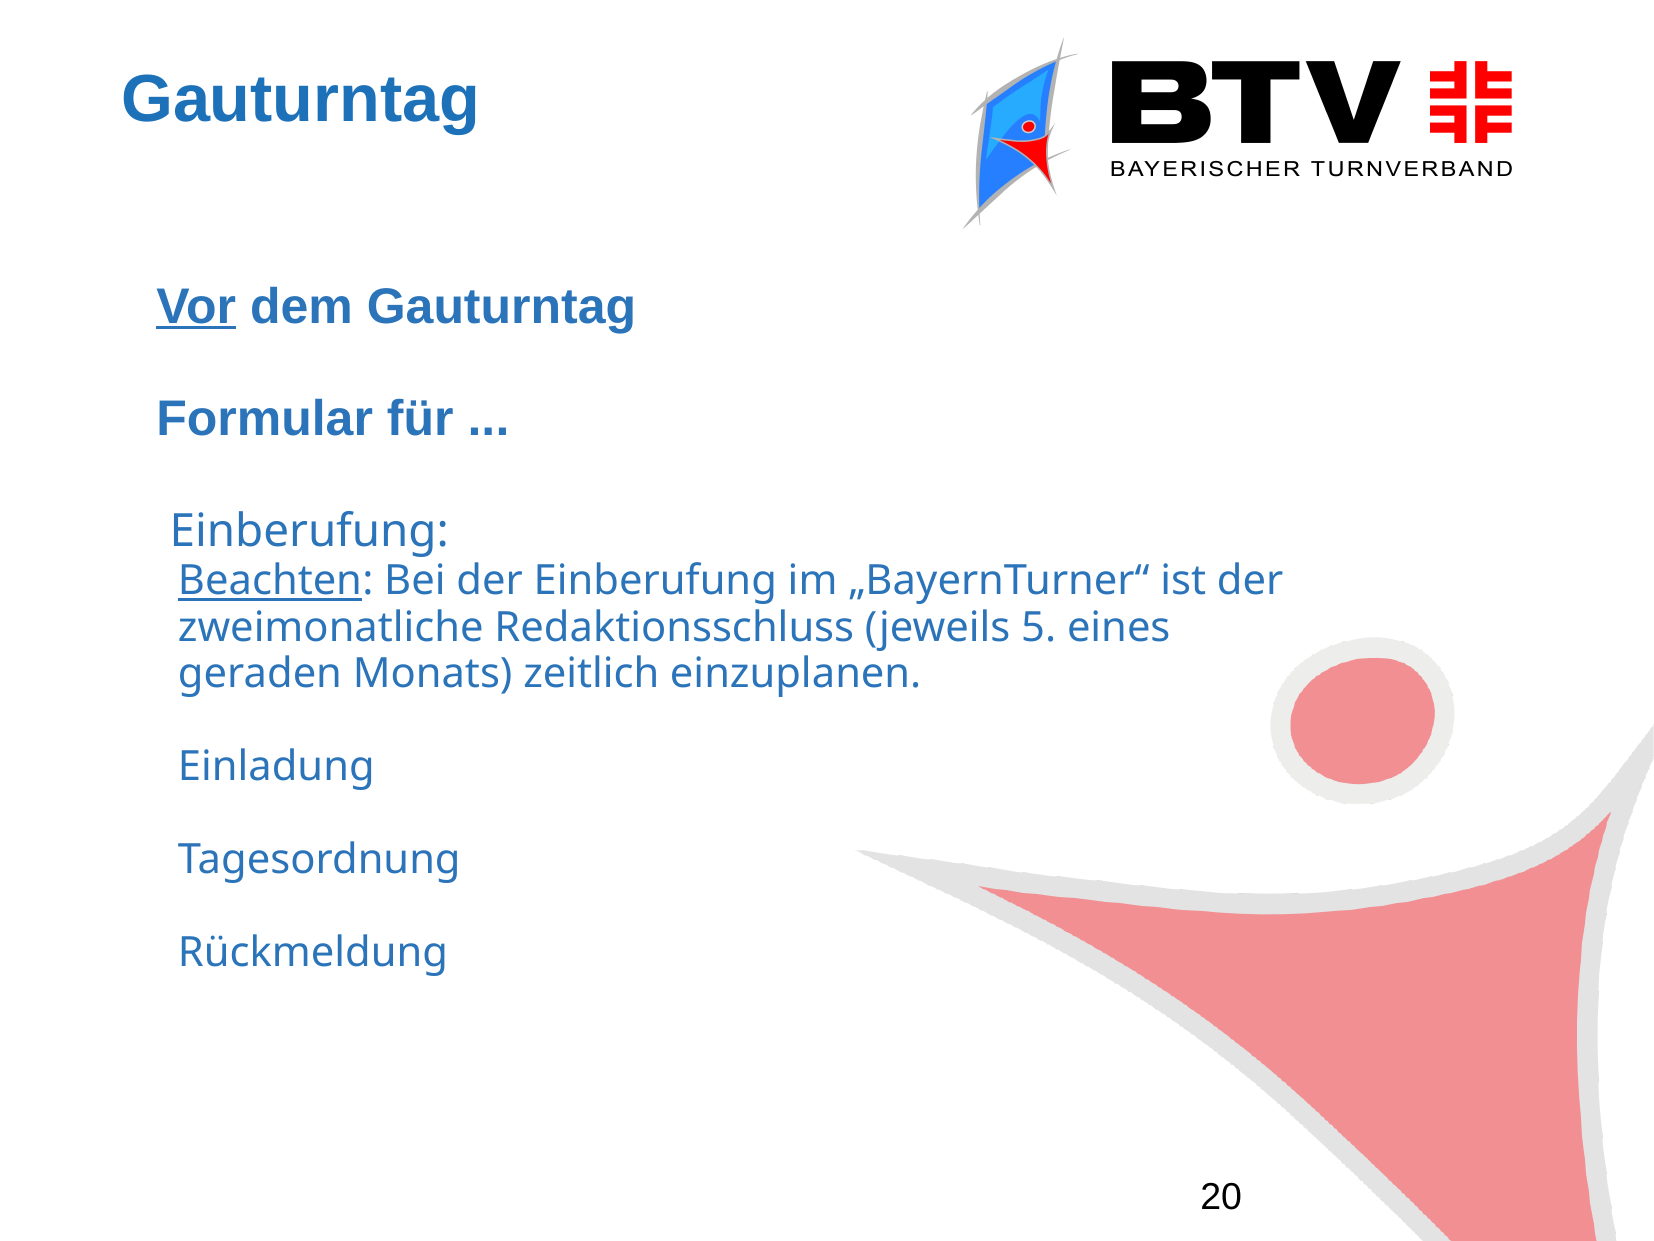

# Gauturntag
Vor dem Gauturntag
Formular für ...
 Einberufung:
 Beachten: Bei der Einberufung im „BayernTurner“ ist der
 zweimonatliche Redaktionsschluss (jeweils 5. eines
 geraden Monats) zeitlich einzuplanen.
 Einladung
 Tagesordnung
 Rückmeldung